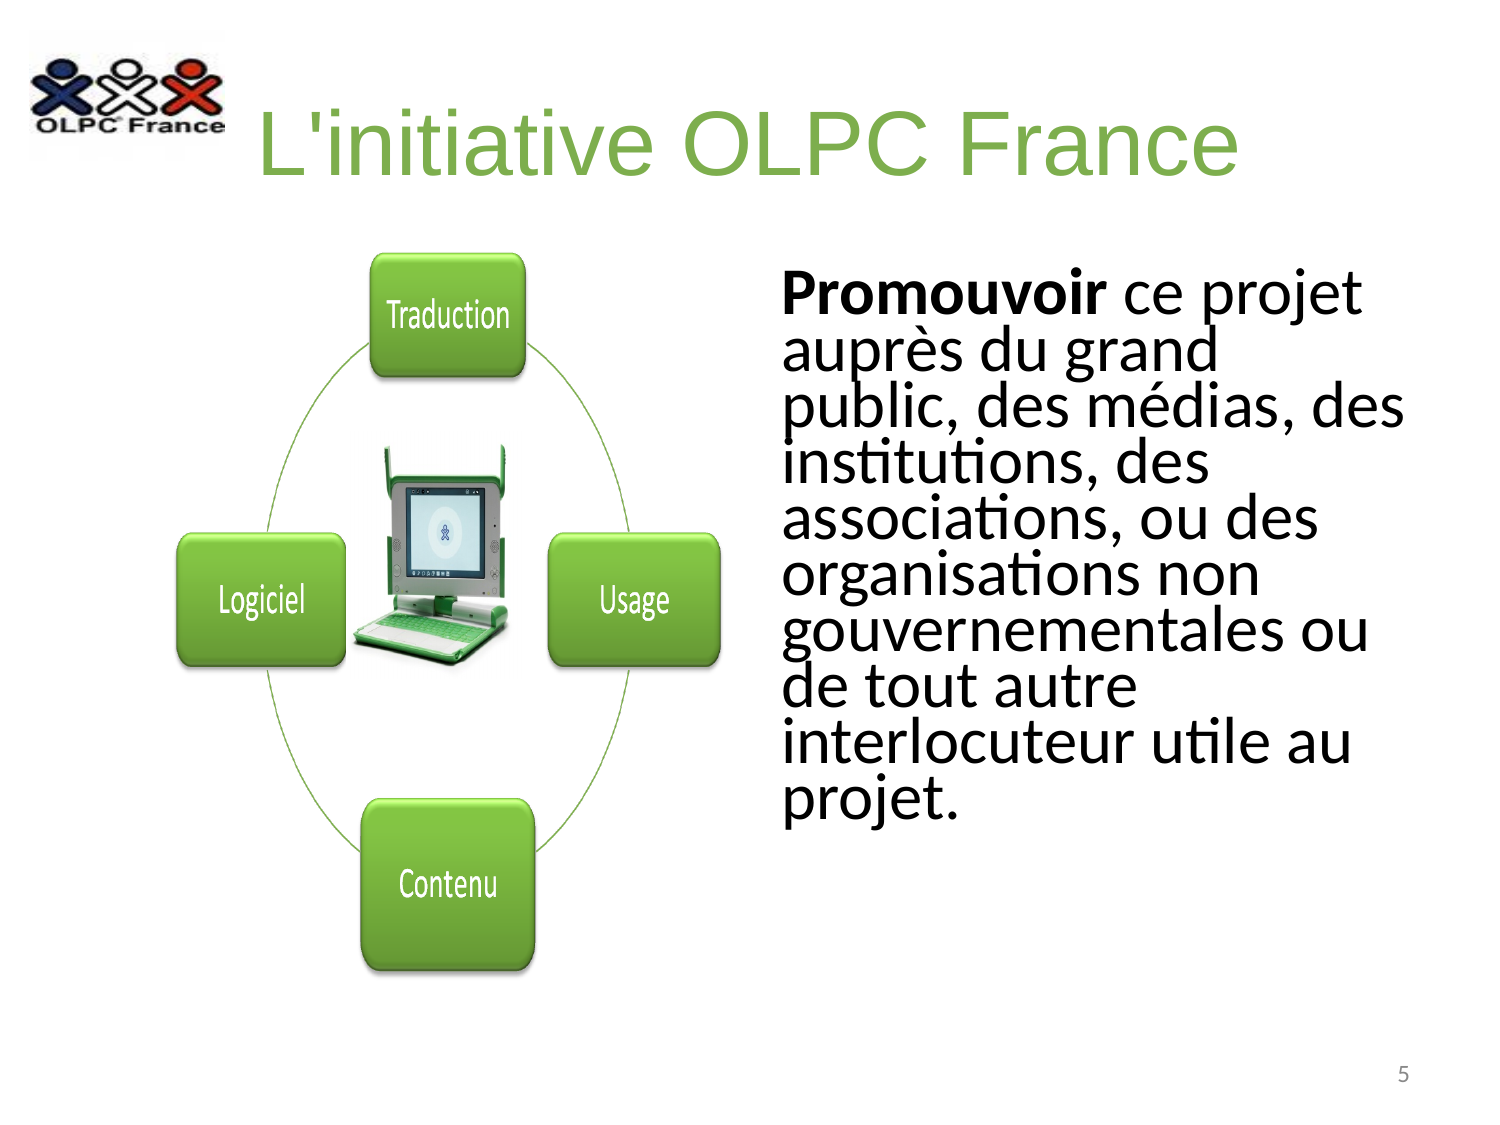

L'initiative OLPC France
# Promouvoir ce projet auprès du grand public, des médias, des institutions, des associations, ou des organisations non gouvernementales ou de tout autre interlocuteur utile au projet.